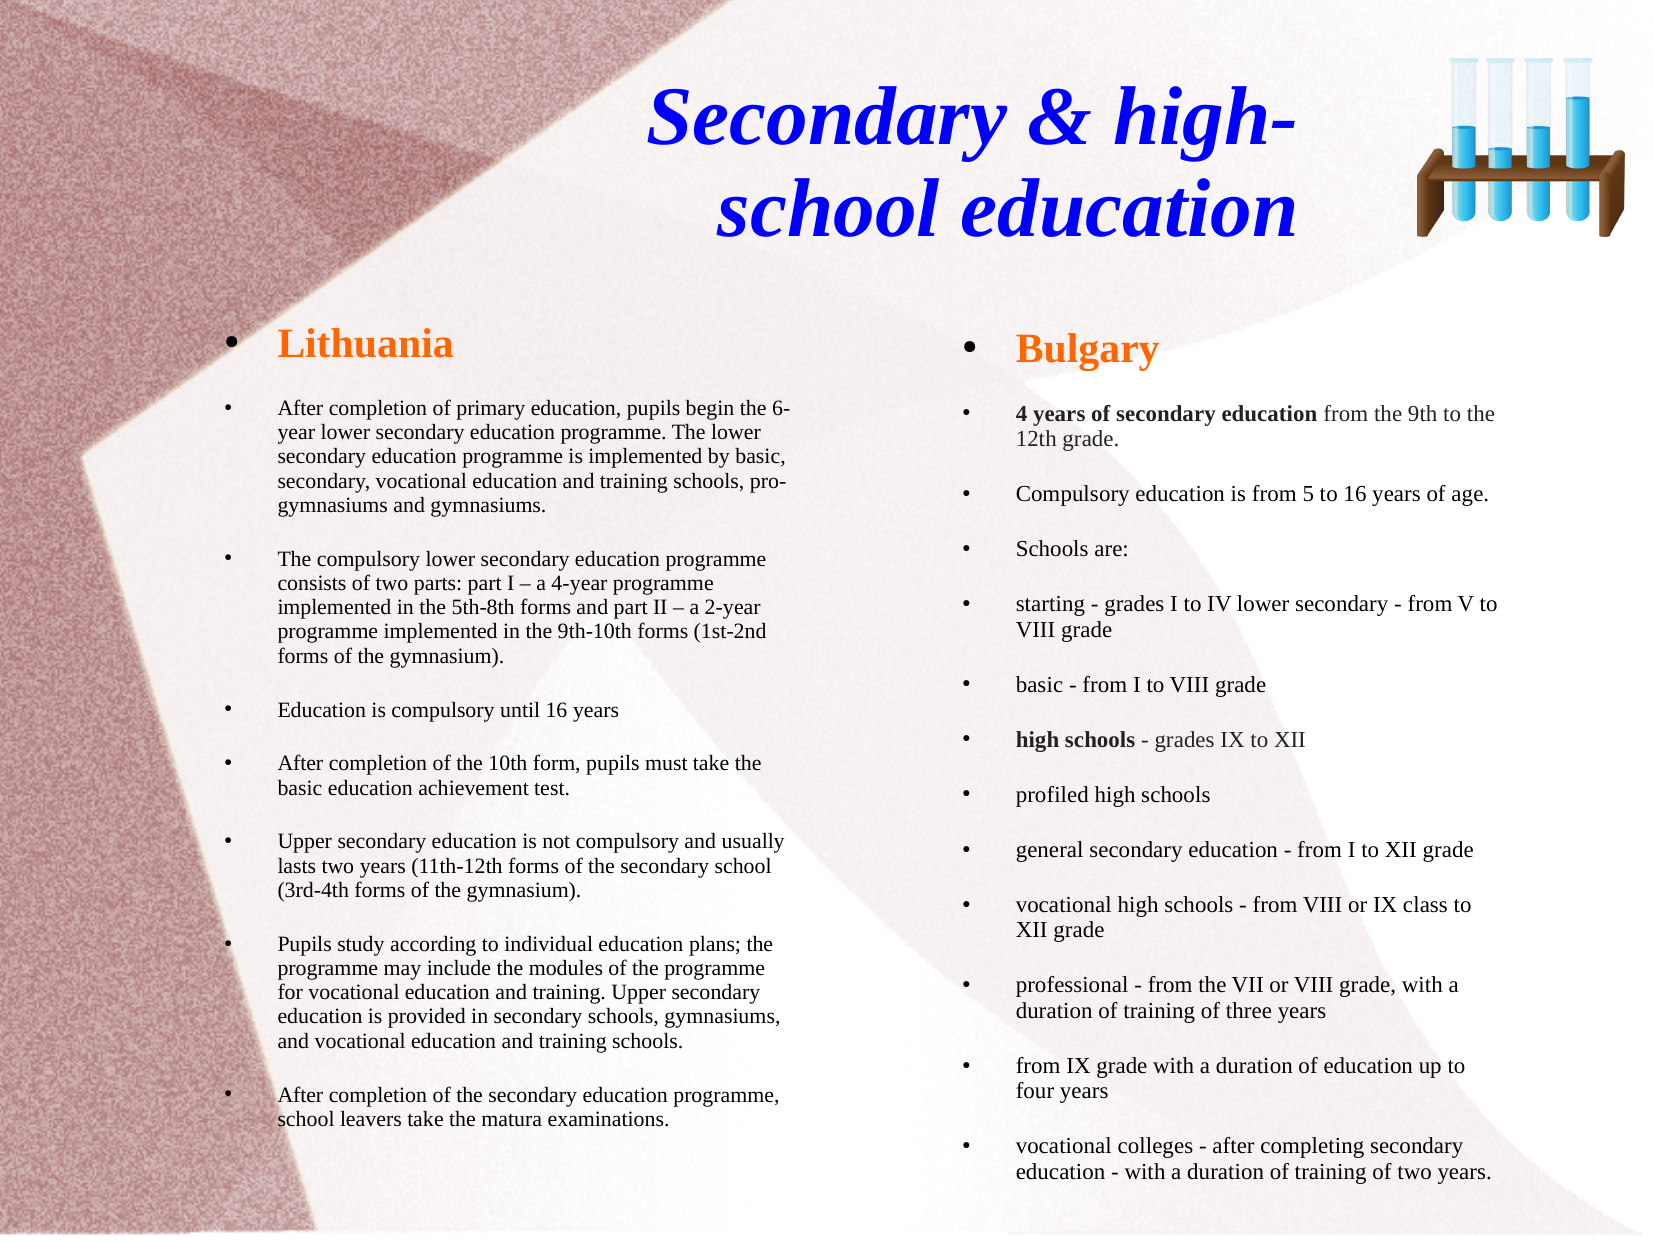

# Secondary & high-school education
Lithuania
After completion of primary education, pupils begin the 6-year lower secondary education programme. The lower secondary education programme is implemented by basic, secondary, vocational education and training schools, pro-gymnasiums and gymnasiums.
The compulsory lower secondary education programme consists of two parts: part I – a 4-year programme implemented in the 5th-8th forms and part II – a 2-year programme implemented in the 9th-10th forms (1st-2nd forms of the gymnasium).
Education is compulsory until 16 years
After completion of the 10th form, pupils must take the basic education achievement test.
Upper secondary education is not compulsory and usually lasts two years (11th-12th forms of the secondary school (3rd-4th forms of the gymnasium).
Pupils study according to individual education plans; the programme may include the modules of the programme for vocational education and training. Upper secondary education is provided in secondary schools, gymnasiums, and vocational education and training schools.
After completion of the secondary education programme, school leavers take the matura examinations.
Bulgary
4 years of secondary education from the 9th to the 12th grade.
Compulsory education is from 5 to 16 years of age.
Schools are:
starting - grades I to IV lower secondary - from V to VIII grade
basic - from I to VIII grade
high schools - grades IX to XII
profiled high schools
general secondary education - from I to XII grade
vocational high schools - from VIII or IX class to XII grade
professional - from the VII or VIII grade, with a duration of training of three years
from IX grade with a duration of education up to four years
vocational colleges - after completing secondary education - with a duration of training of two years.